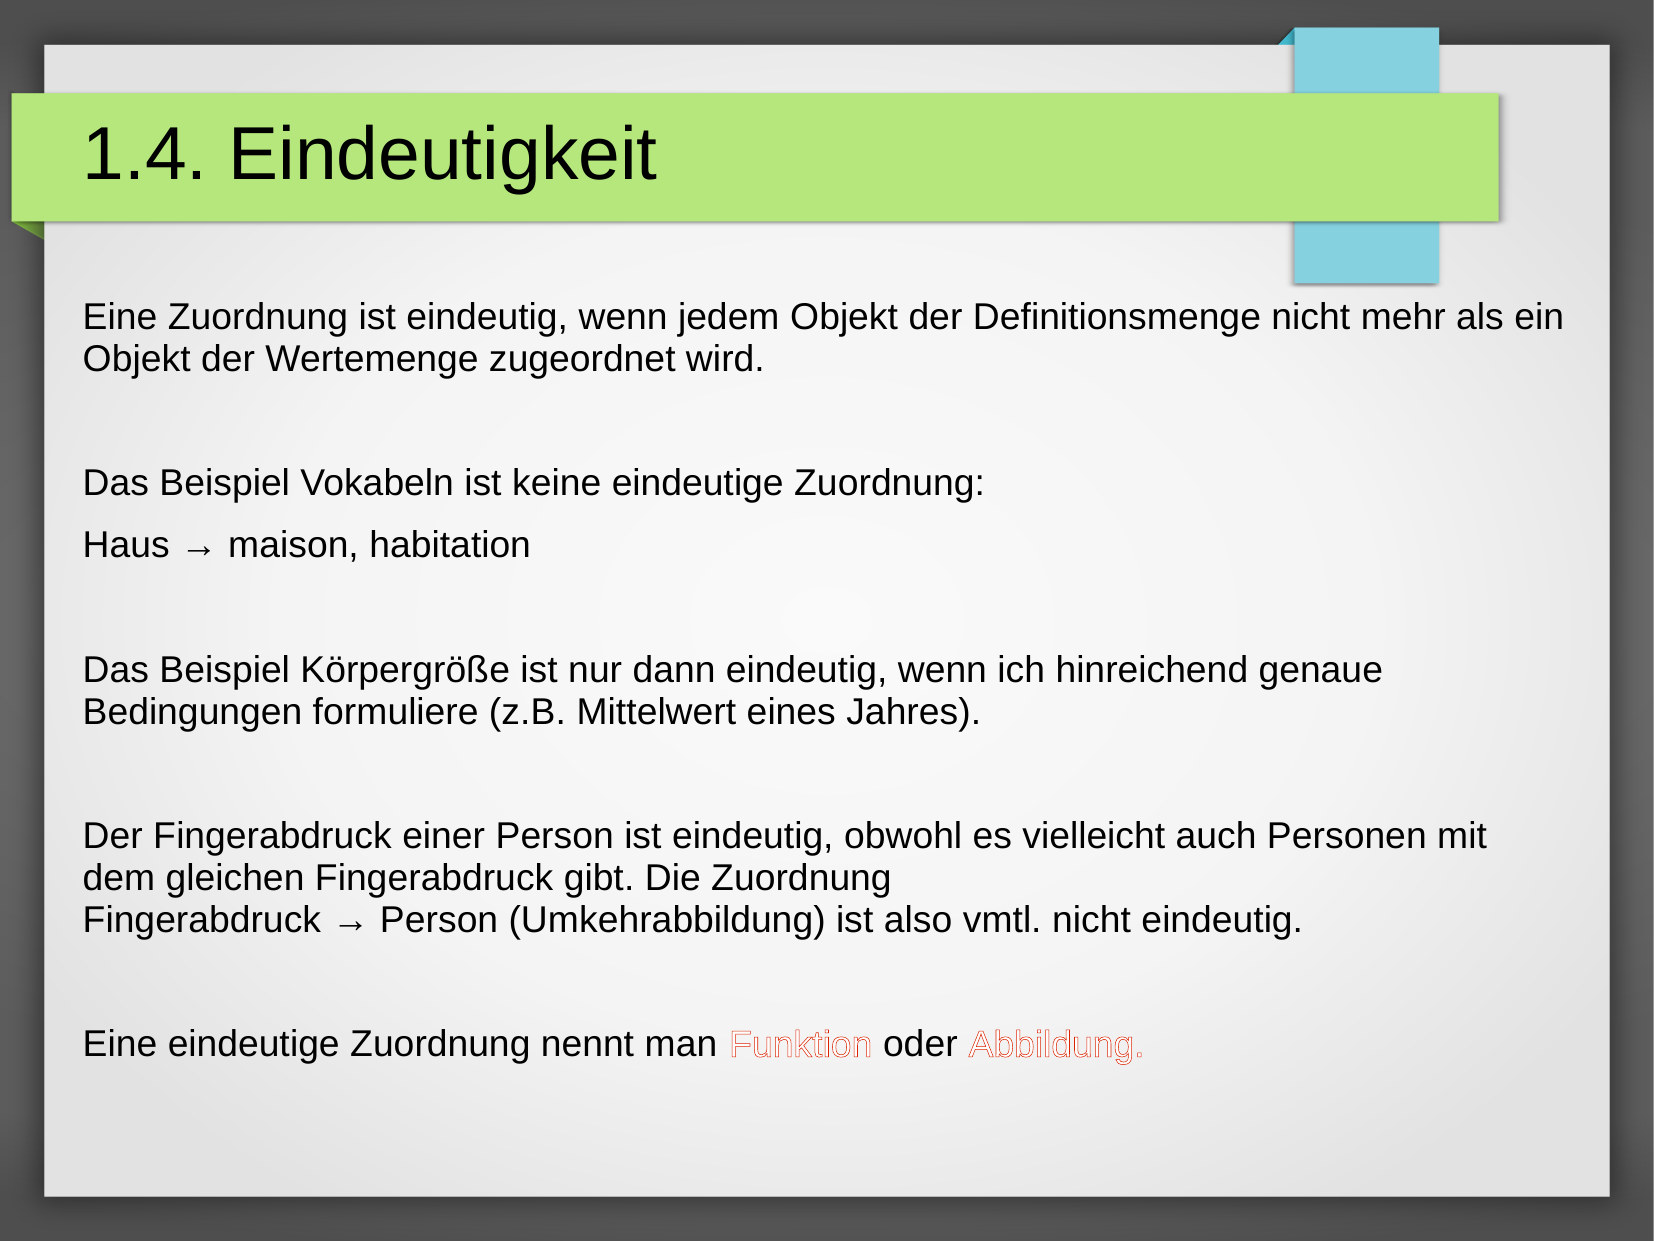

# 1.4. Eindeutigkeit
Eine Zuordnung ist eindeutig, wenn jedem Objekt der Definitionsmenge nicht mehr als ein Objekt der Wertemenge zugeordnet wird.
Das Beispiel Vokabeln ist keine eindeutige Zuordnung:
Haus → maison, habitation
Das Beispiel Körpergröße ist nur dann eindeutig, wenn ich hinreichend genaue Bedingungen formuliere (z.B. Mittelwert eines Jahres).
Der Fingerabdruck einer Person ist eindeutig, obwohl es vielleicht auch Personen mit dem gleichen Fingerabdruck gibt. Die Zuordnung
Fingerabdruck → Person (Umkehrabbildung) ist also vmtl. nicht eindeutig.
Eine eindeutige Zuordnung nennt man Funktion oder Abbildung.